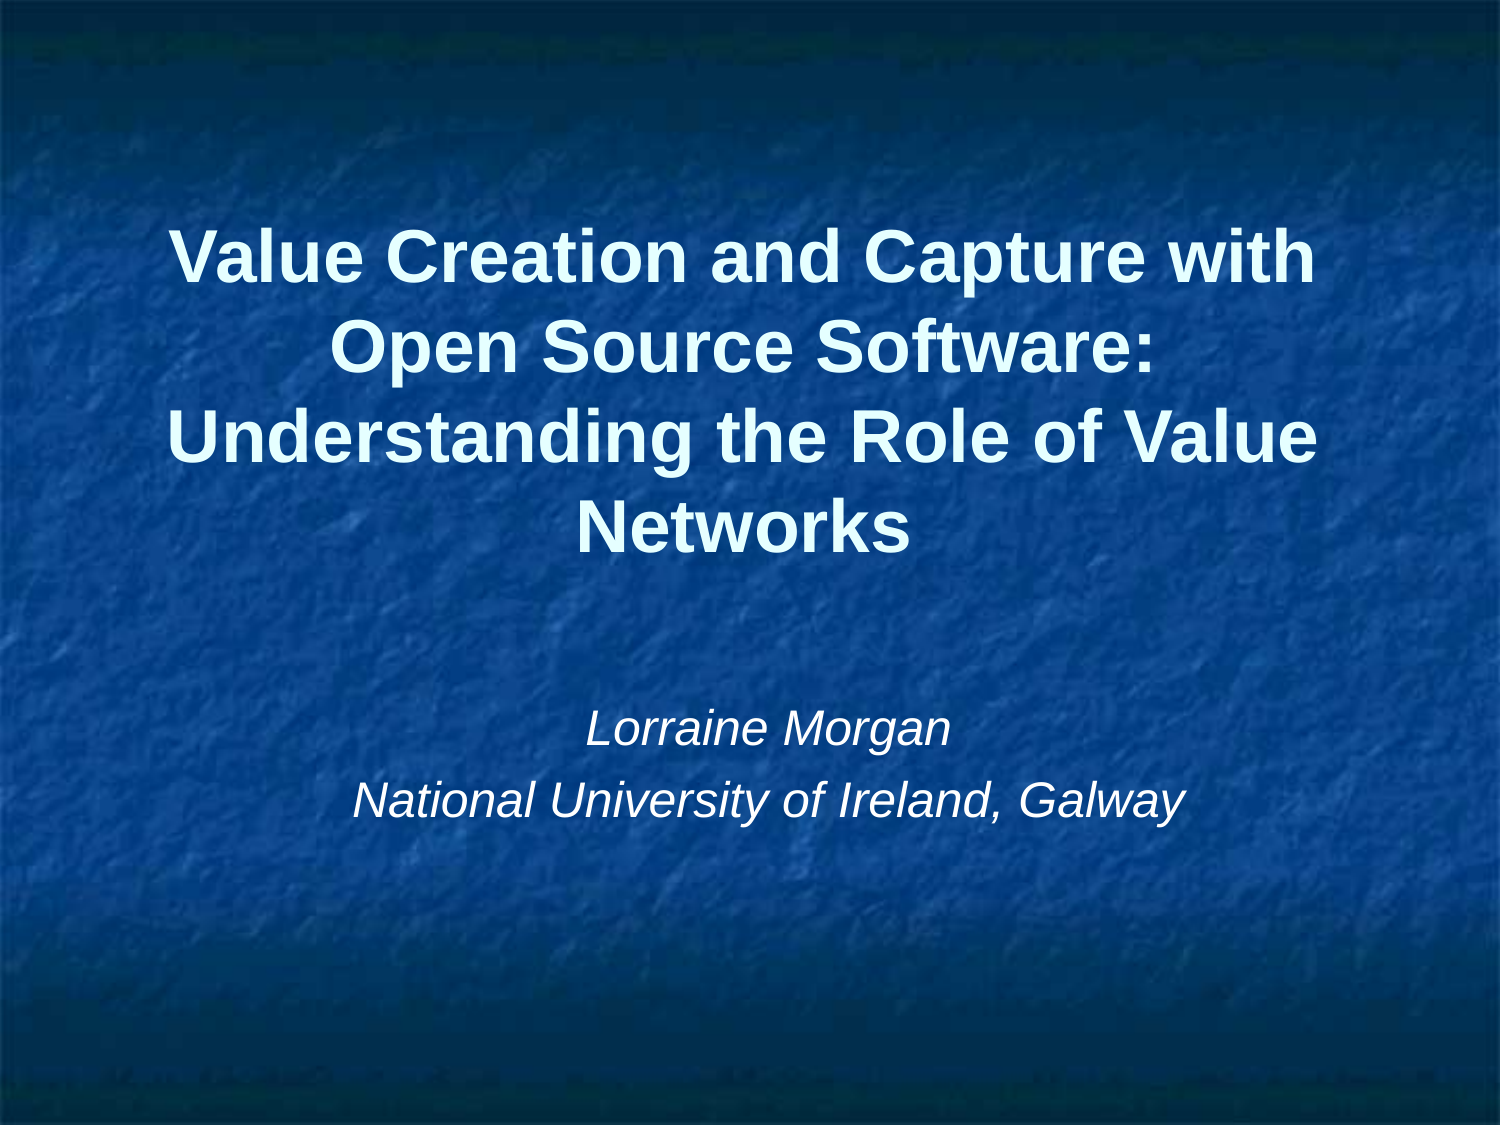

# Value Creation and Capture with Open Source Software: Understanding the Role of Value Networks
Lorraine Morgan
National University of Ireland, Galway